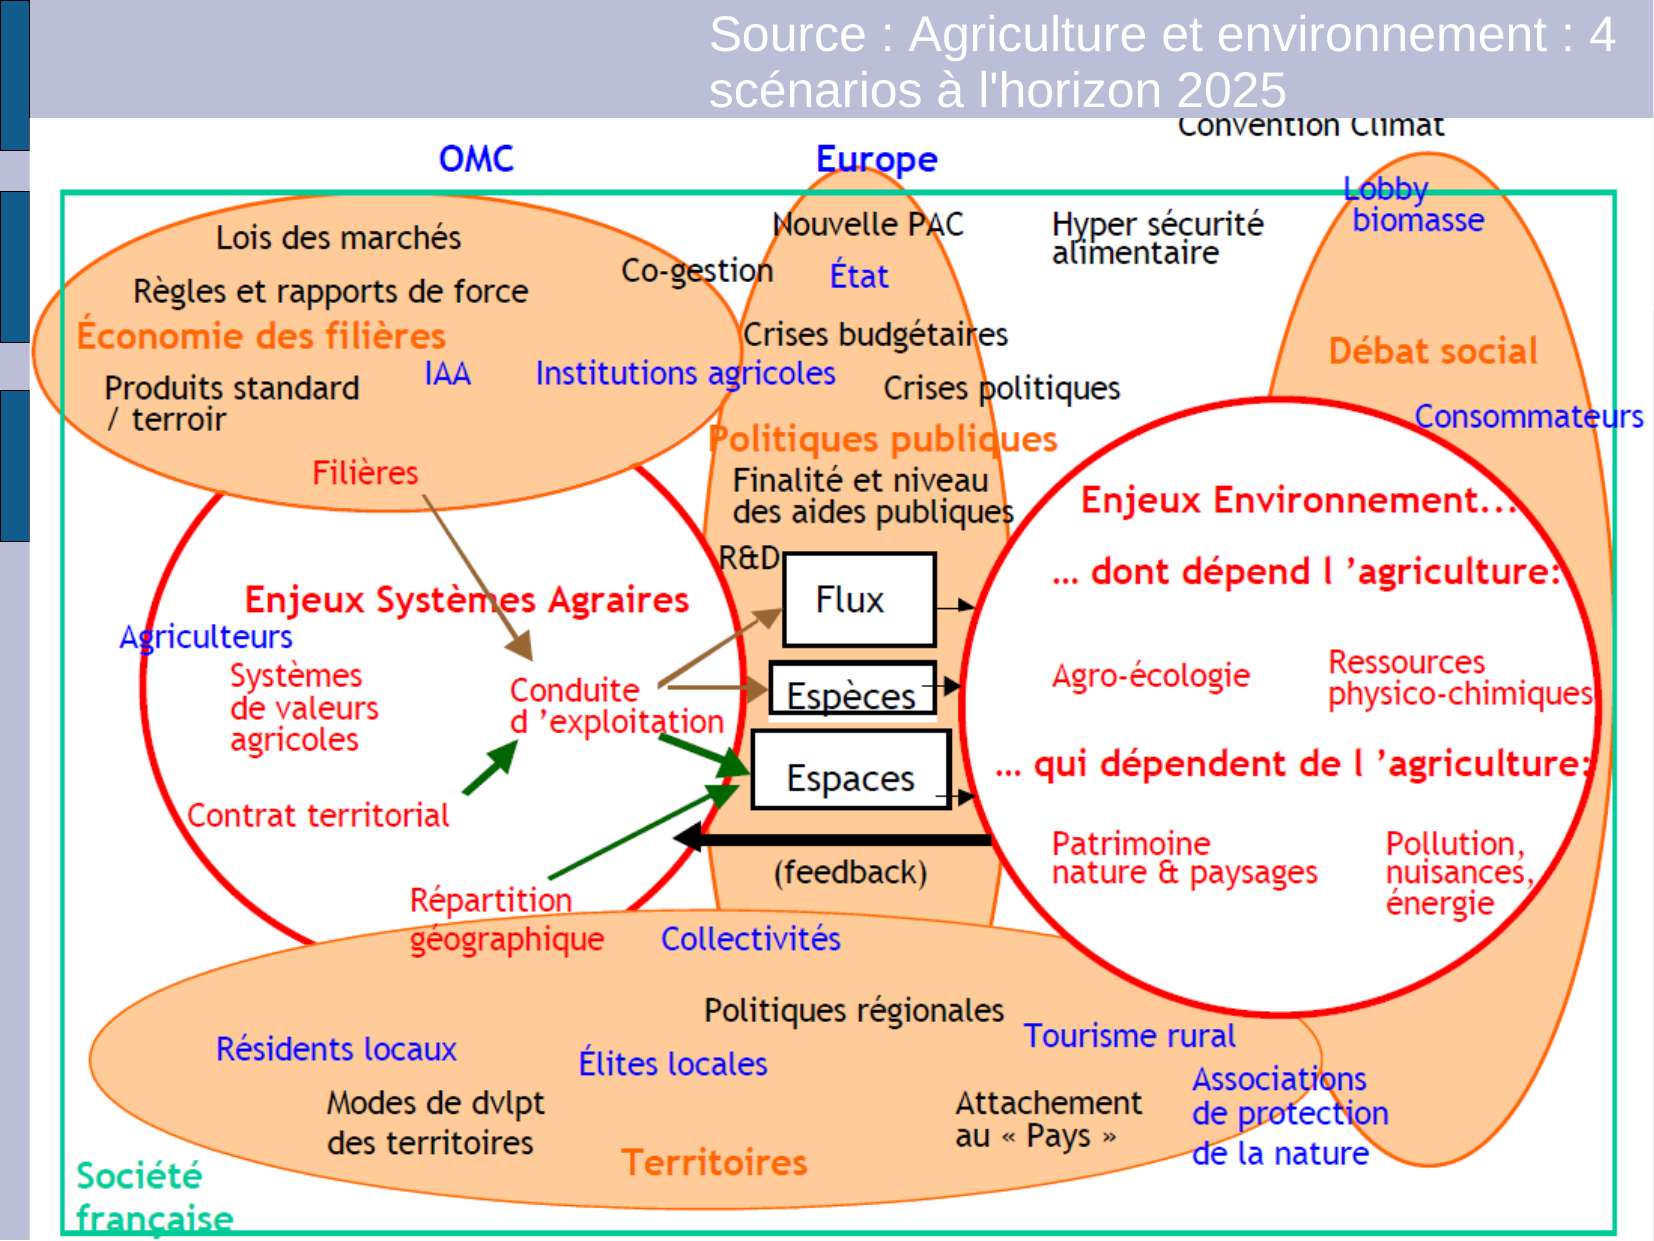

Source : Agriculture et environnement : 4 scénarios à l'horizon 2025